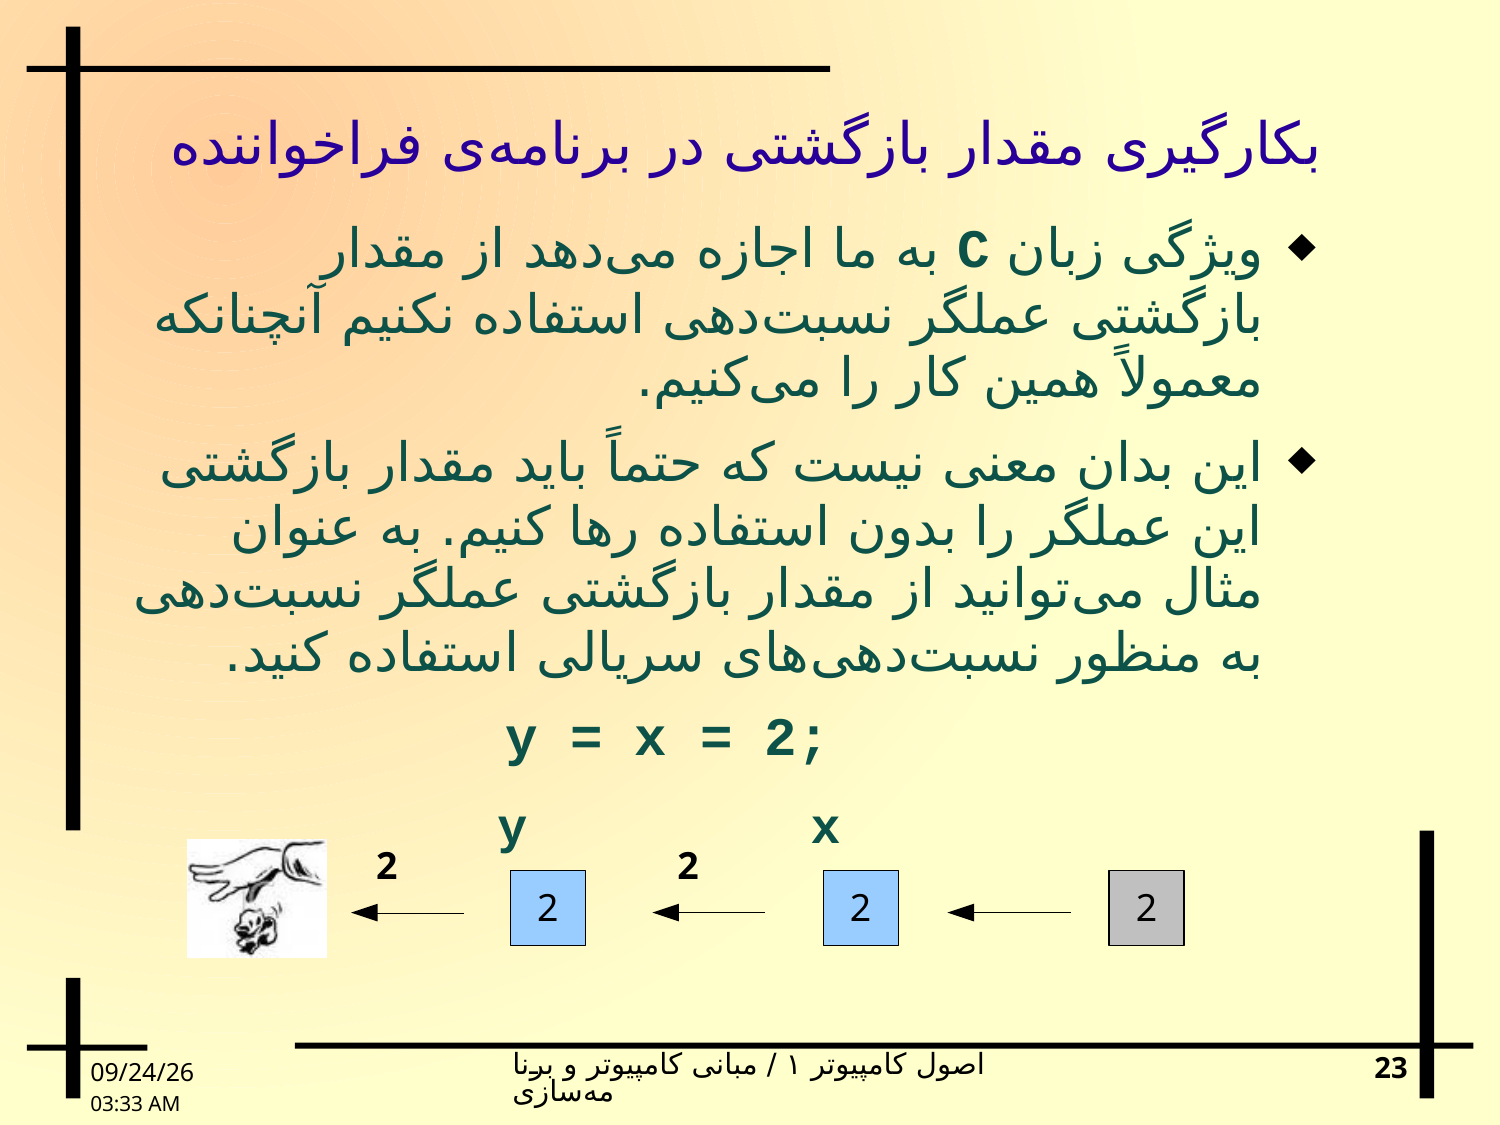

# بکارگیری مقدار بازگشتی در برنامه‌ی فراخواننده
ویژگی زبان C به ما اجازه می‌دهد از مقدار بازگشتی عملگر نسبت‌دهی استفاده نکنیم آنچنانکه معمولاً همین کار را می‌کنیم.
این بدان معنی نیست که حتماً باید مقدار بازگشتی این عملگر را بدون استفاده رها کنیم. به عنوان مثال می‌توانید از مقدار بازگشتی عملگر نسبت‌دهی به منظور نسبت‌دهی‌های سریالی استفاده کنید.
y = x = 2;
x
y
2
2
2
2
2
اصول کامپیوتر ۱ / مبانی کامپیوتر و برنامه‌سازی
23